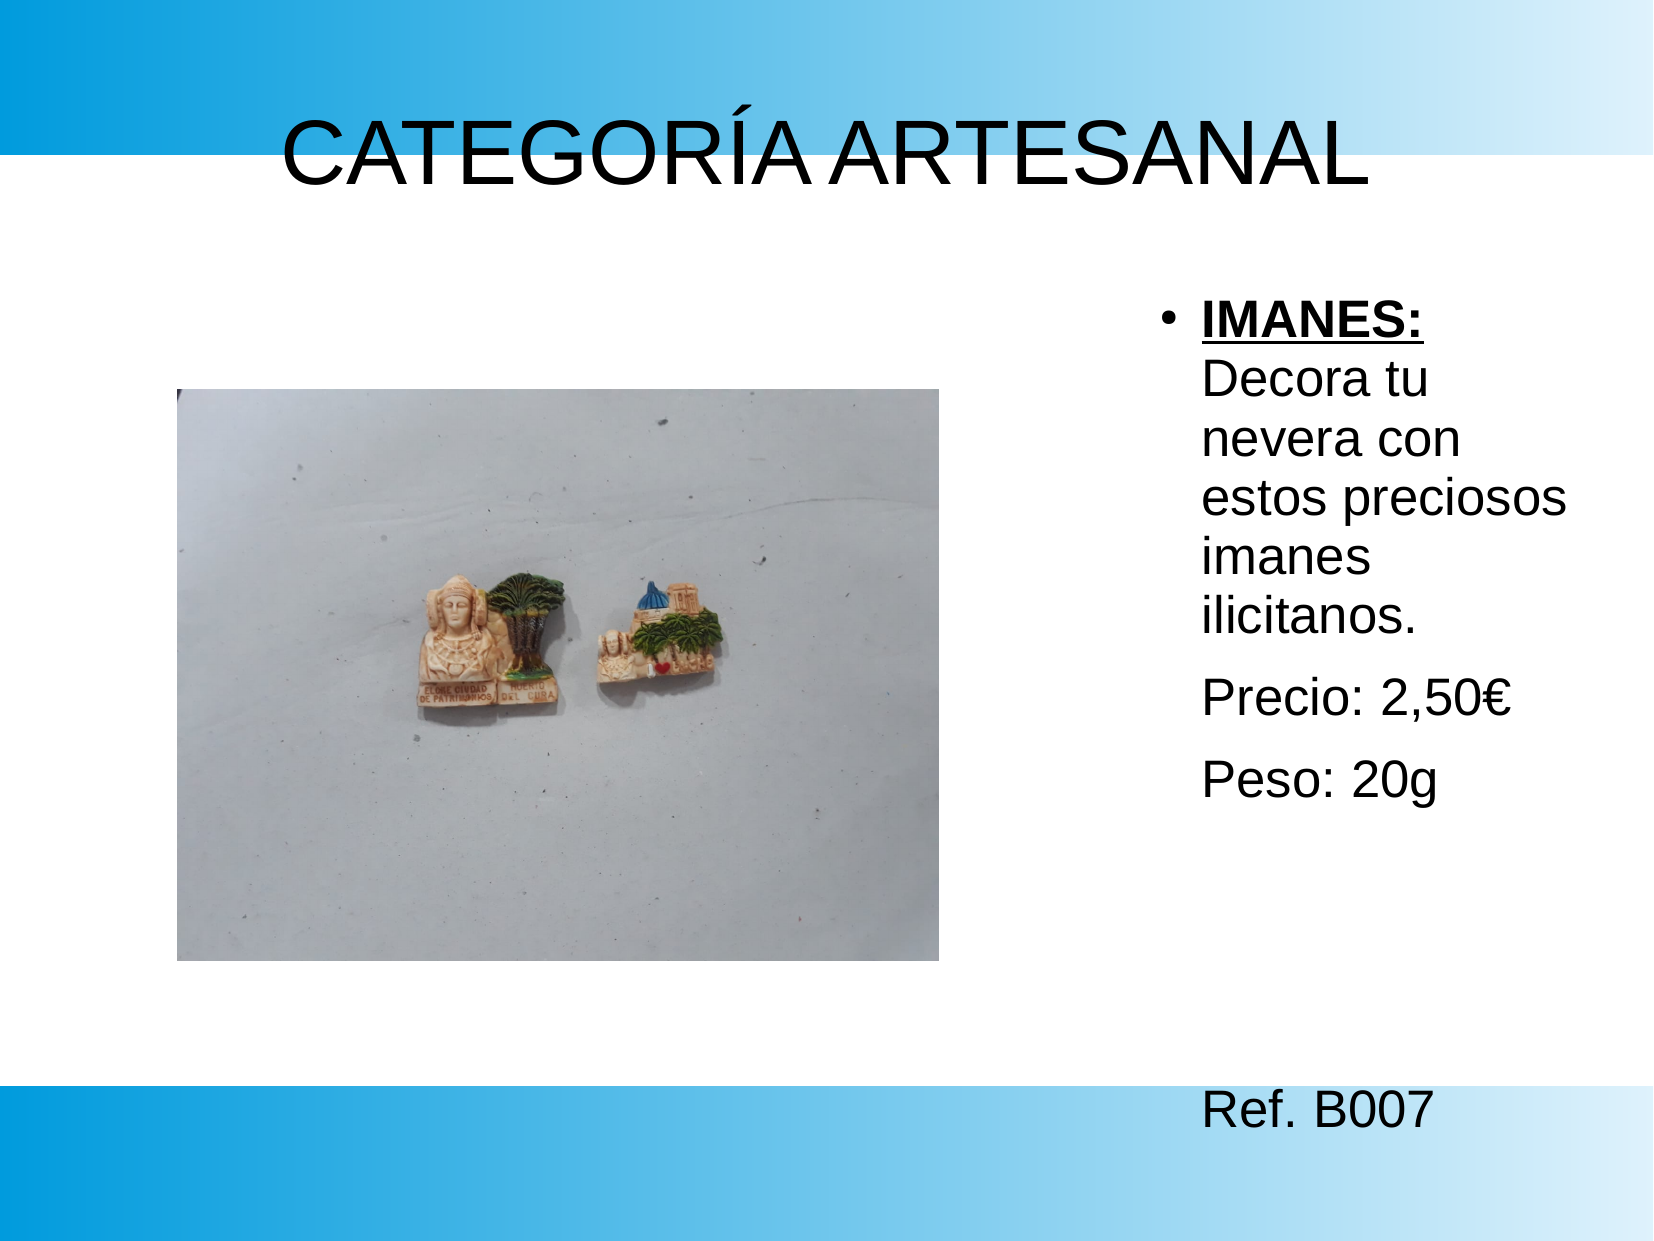

# CATEGORÍA ARTESANAL
IMANES: Decora tu nevera con estos preciosos imanes ilicitanos.
Precio: 2,50€
Peso: 20g
Ref. B007